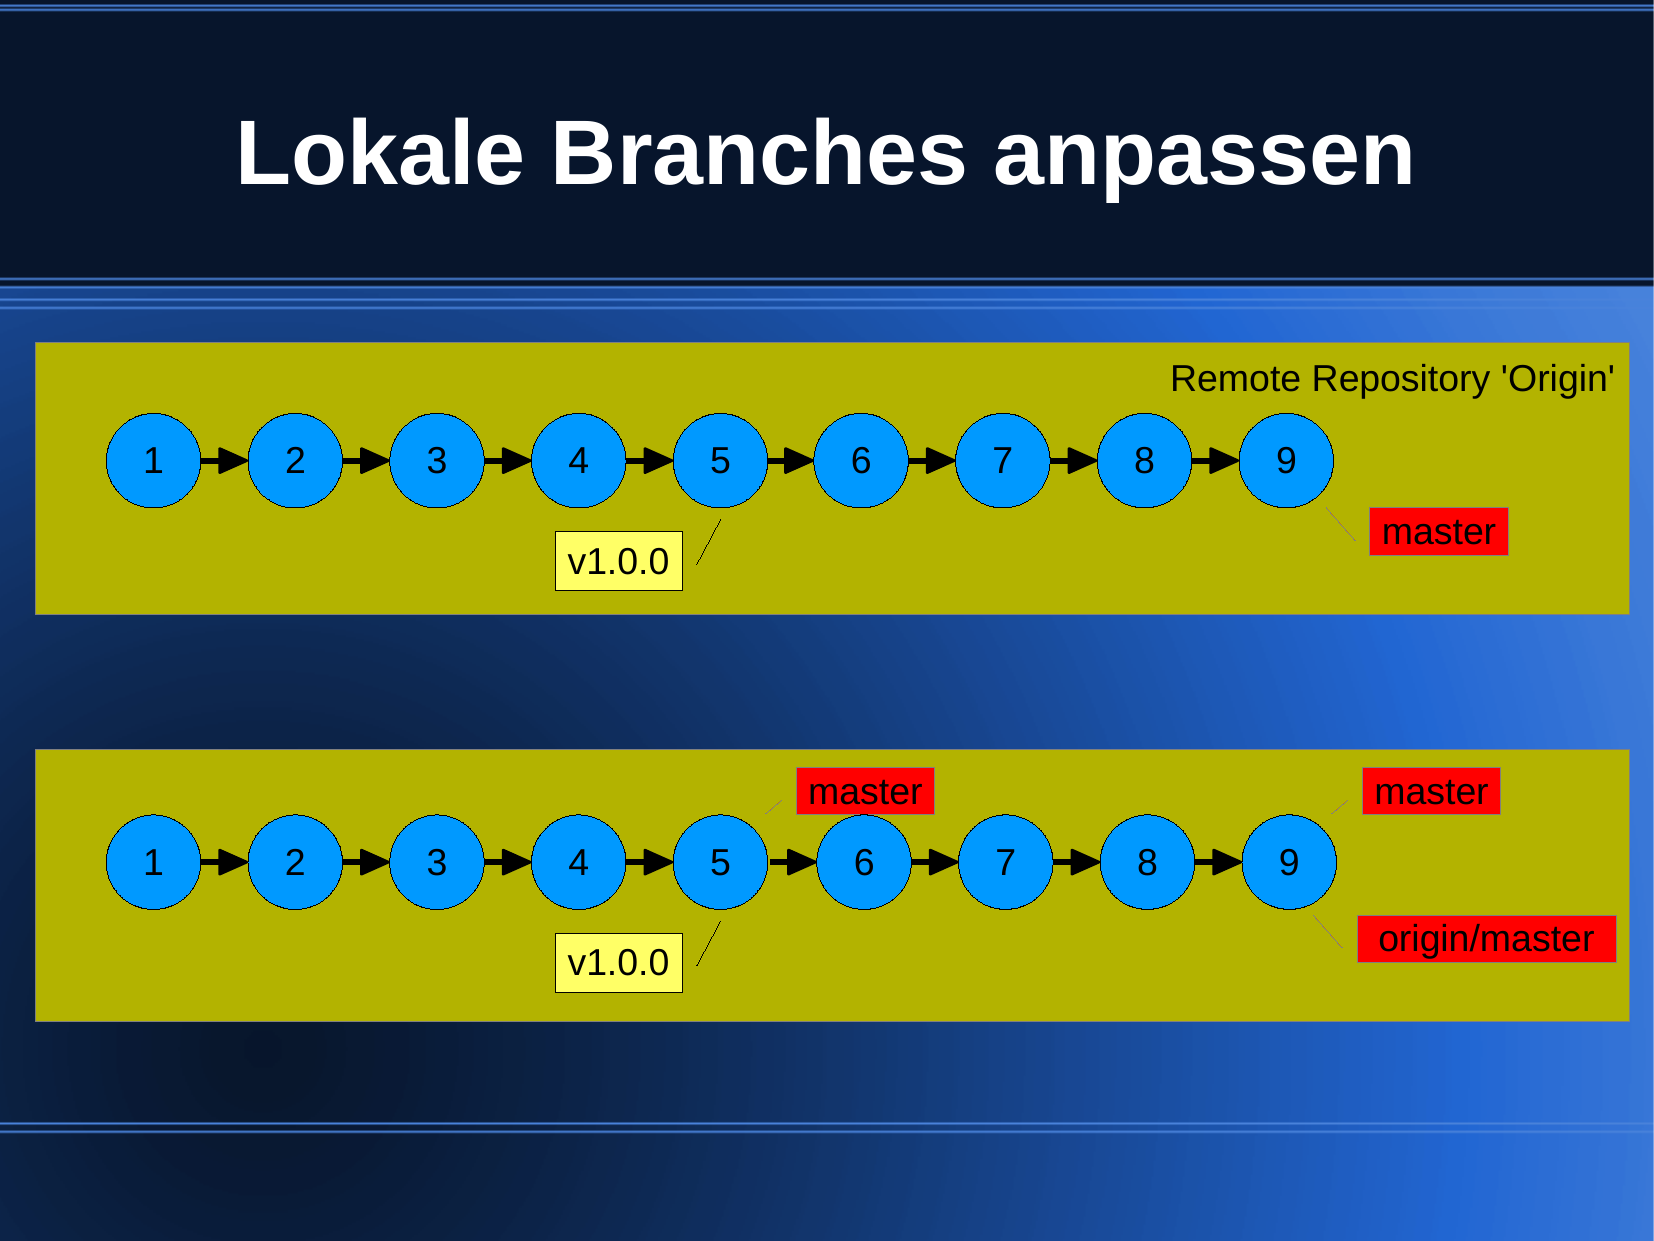

# Lokale Branches anpassen
Remote Repository 'Origin'
6
7
8
9
1
2
3
4
5
master
v1.0.0
master
master
6
7
8
9
1
2
3
4
5
origin/master
v1.0.0